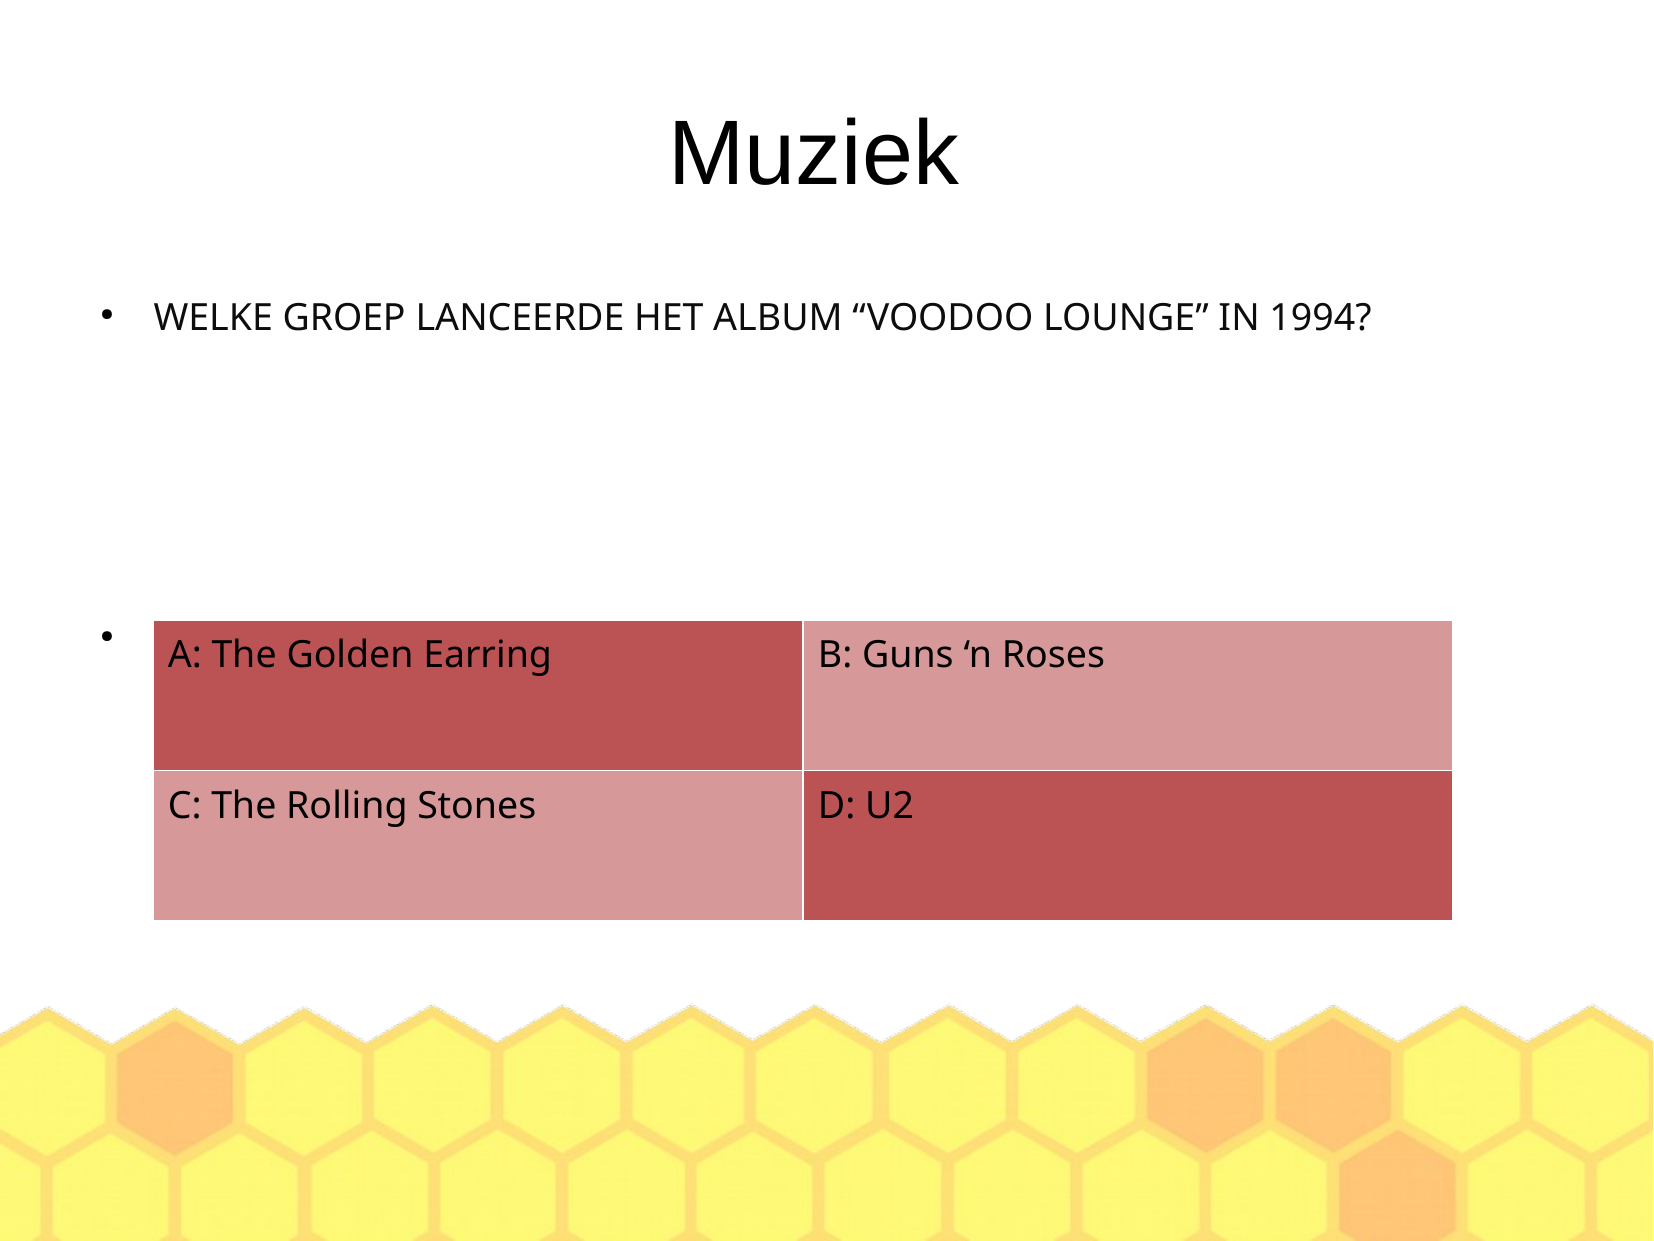

# Muziek
Welke groep lanceerde het album “Voodoo Lounge” in 1994?
| A: The Golden Earring | B: Guns ‘n Roses |
| --- | --- |
| C: The Rolling Stones | D: U2 |